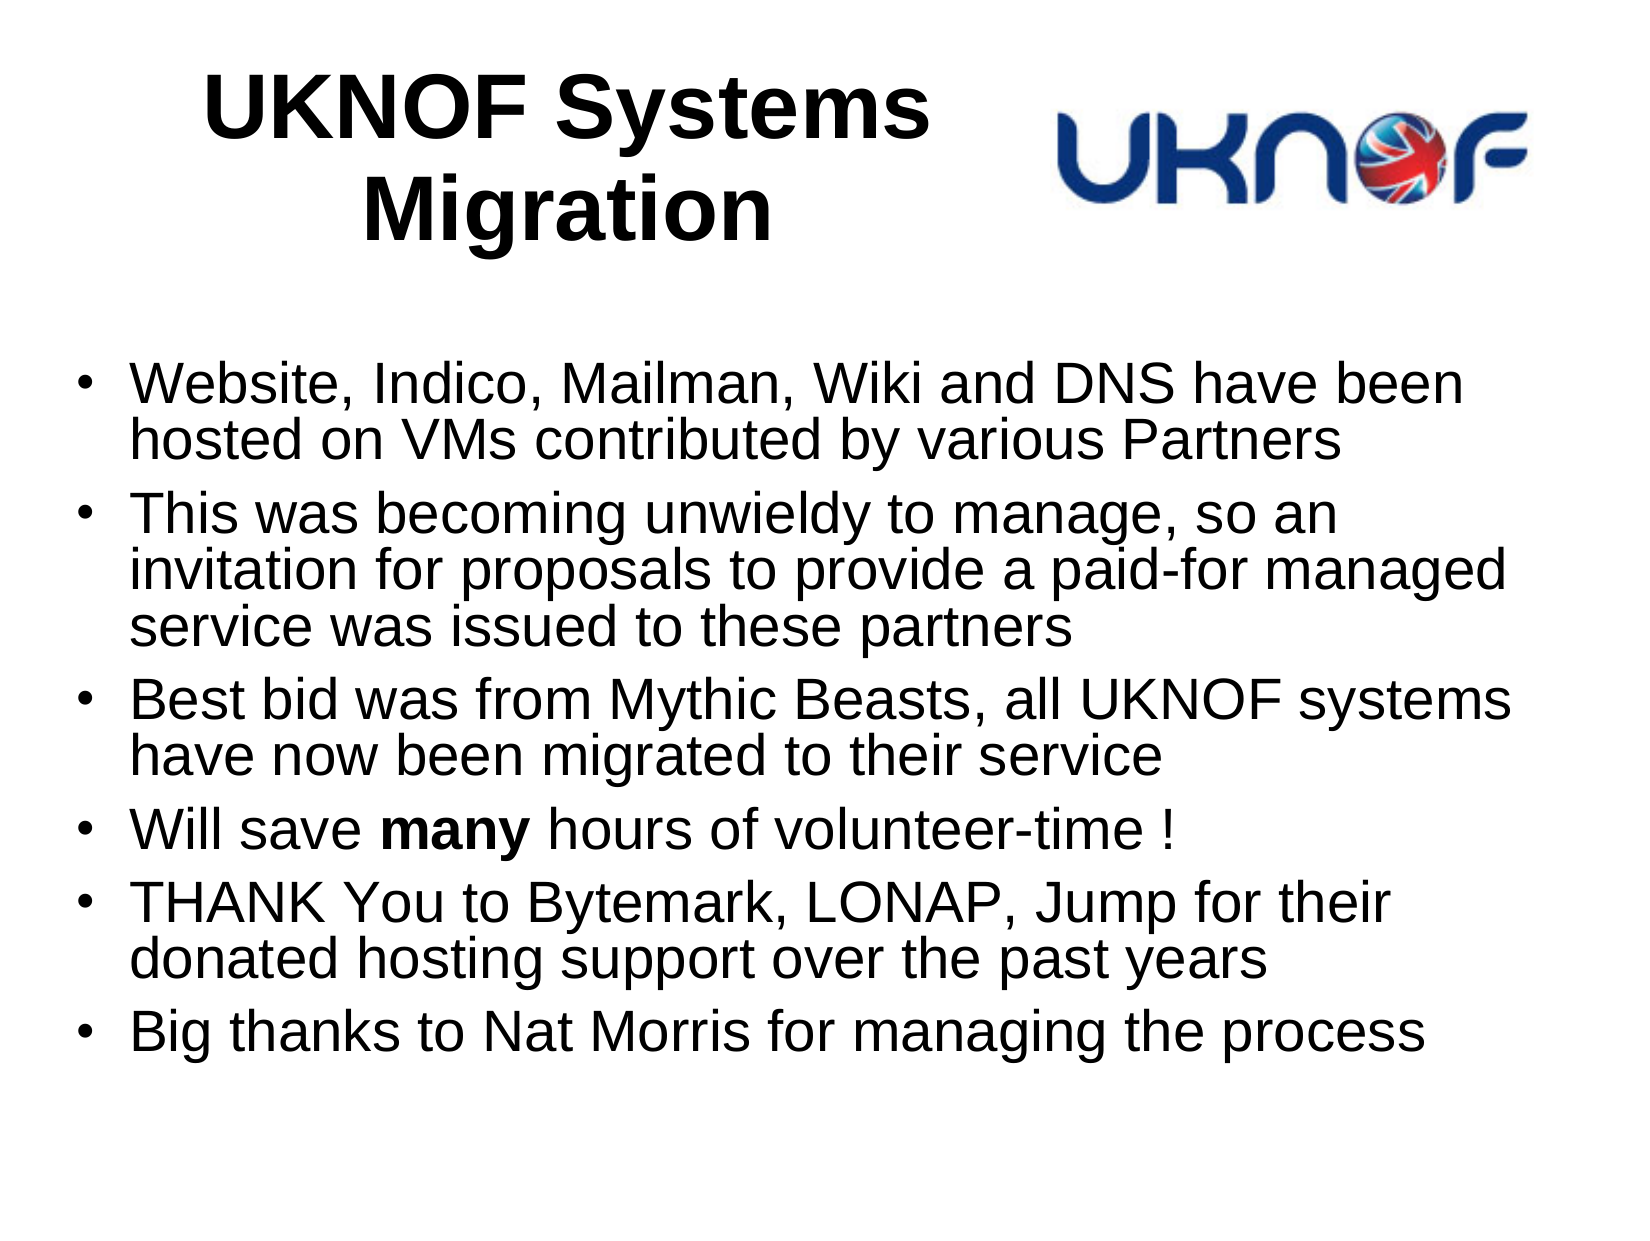

# UKNOF Systems Migration
Website, Indico, Mailman, Wiki and DNS have been hosted on VMs contributed by various Partners
This was becoming unwieldy to manage, so an invitation for proposals to provide a paid-for managed service was issued to these partners
Best bid was from Mythic Beasts, all UKNOF systems have now been migrated to their service
Will save many hours of volunteer-time !
THANK You to Bytemark, LONAP, Jump for their donated hosting support over the past years
Big thanks to Nat Morris for managing the process